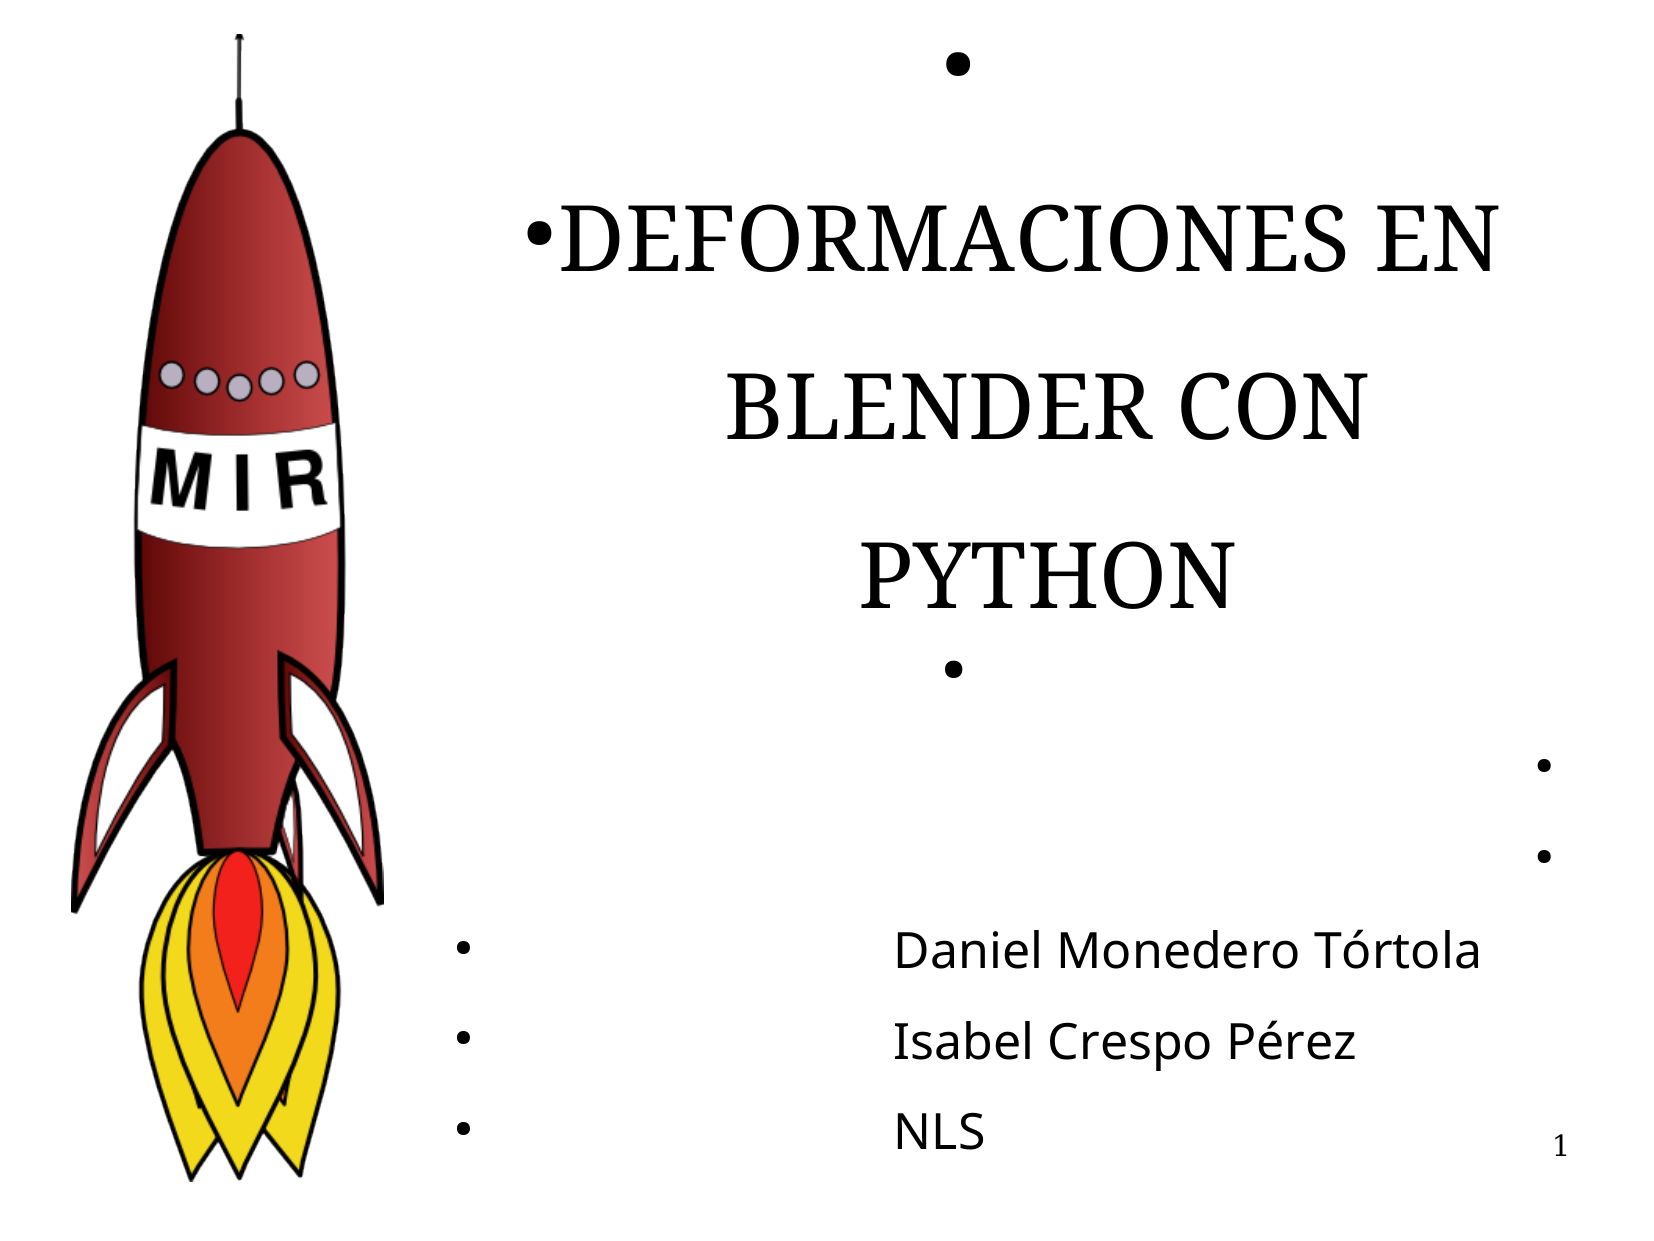

# DEFORMACIONES EN BLENDER CON PYTHON
						Daniel Monedero Tórtola
						Isabel Crespo Pérez
						NLS
1